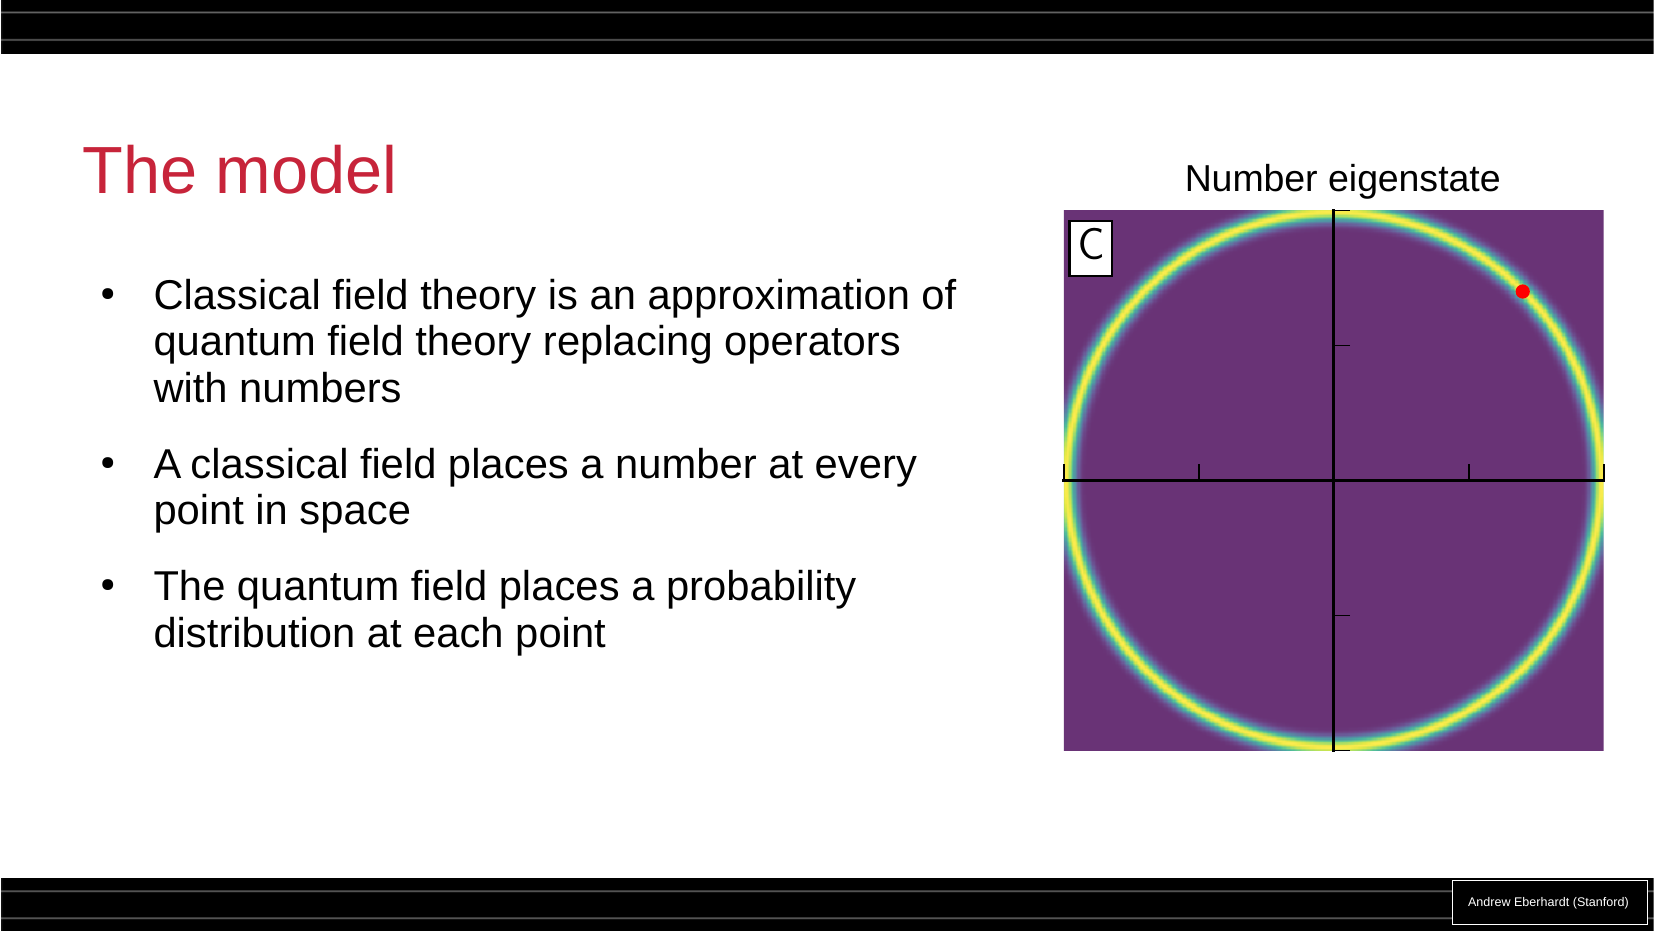

# The model
Number eigenstate
Classical field theory is an approximation of quantum field theory replacing operators with numbers
A classical field places a number at every point in space
The quantum field places a probability distribution at each point
Andrew Eberhardt (Stanford)